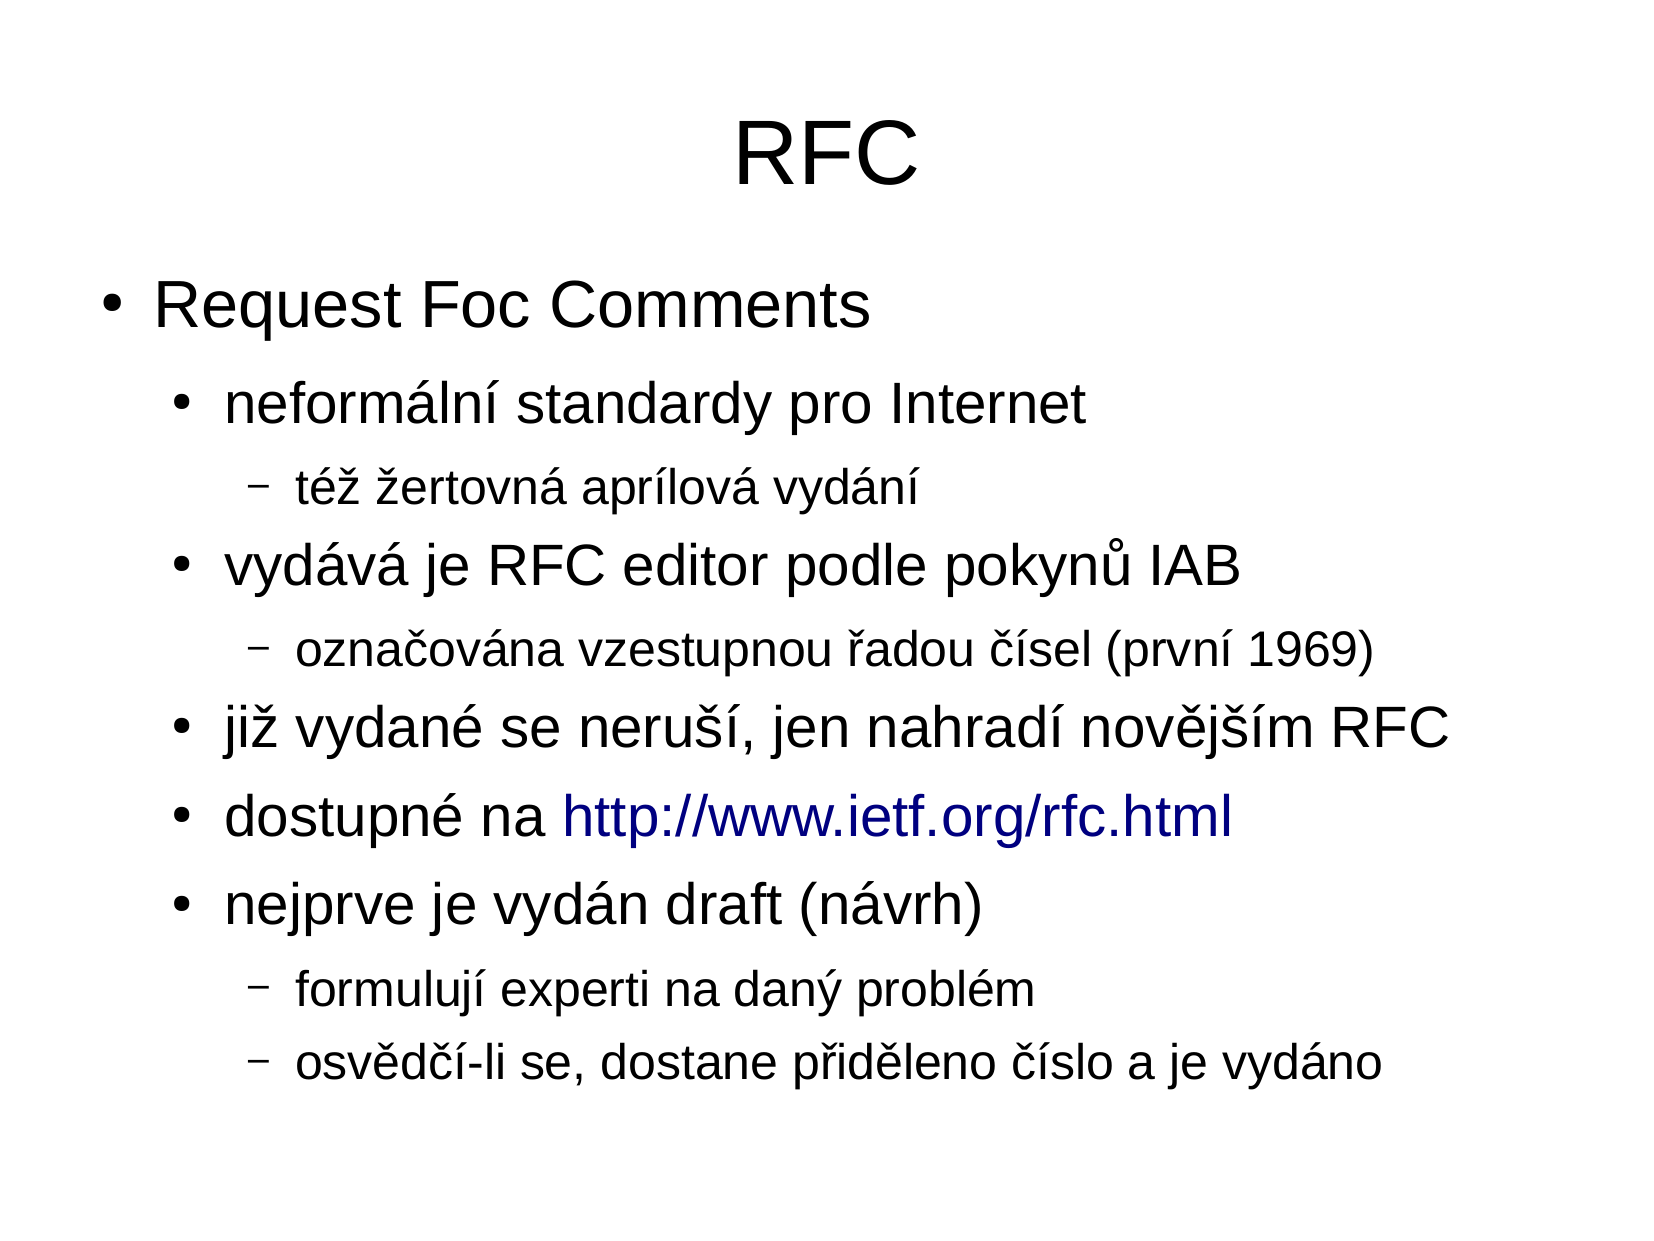

# RFC
Request Foc Comments
neformální standardy pro Internet
též žertovná aprílová vydání
vydává je RFC editor podle pokynů IAB
označována vzestupnou řadou čísel (první 1969)
již vydané se neruší, jen nahradí novějším RFC
dostupné na http://www.ietf.org/rfc.html
nejprve je vydán draft (návrh)
formulují experti na daný problém
osvědčí-li se, dostane přiděleno číslo a je vydáno